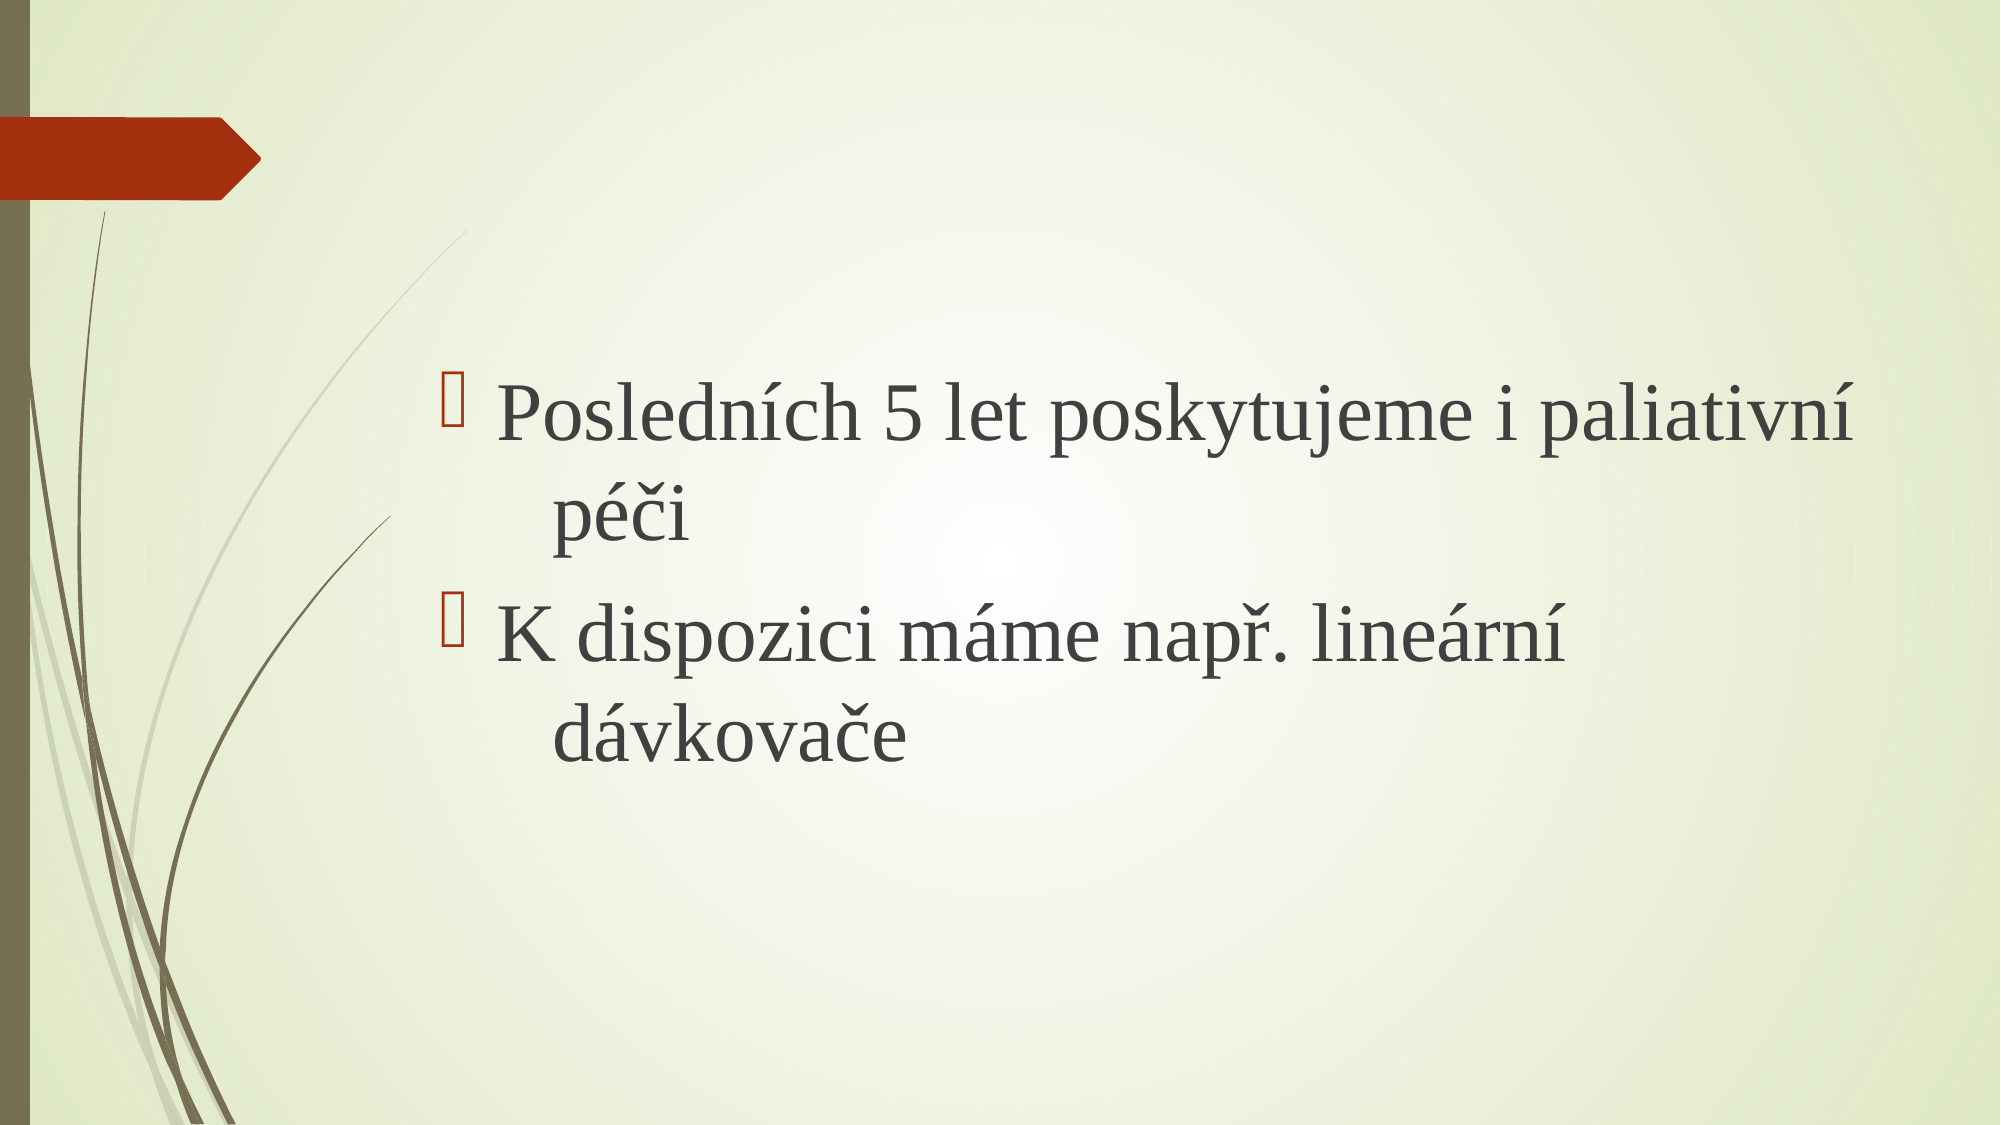

#
Posledních 5 let poskytujeme i paliativní péči
K dispozici máme např. lineární dávkovače